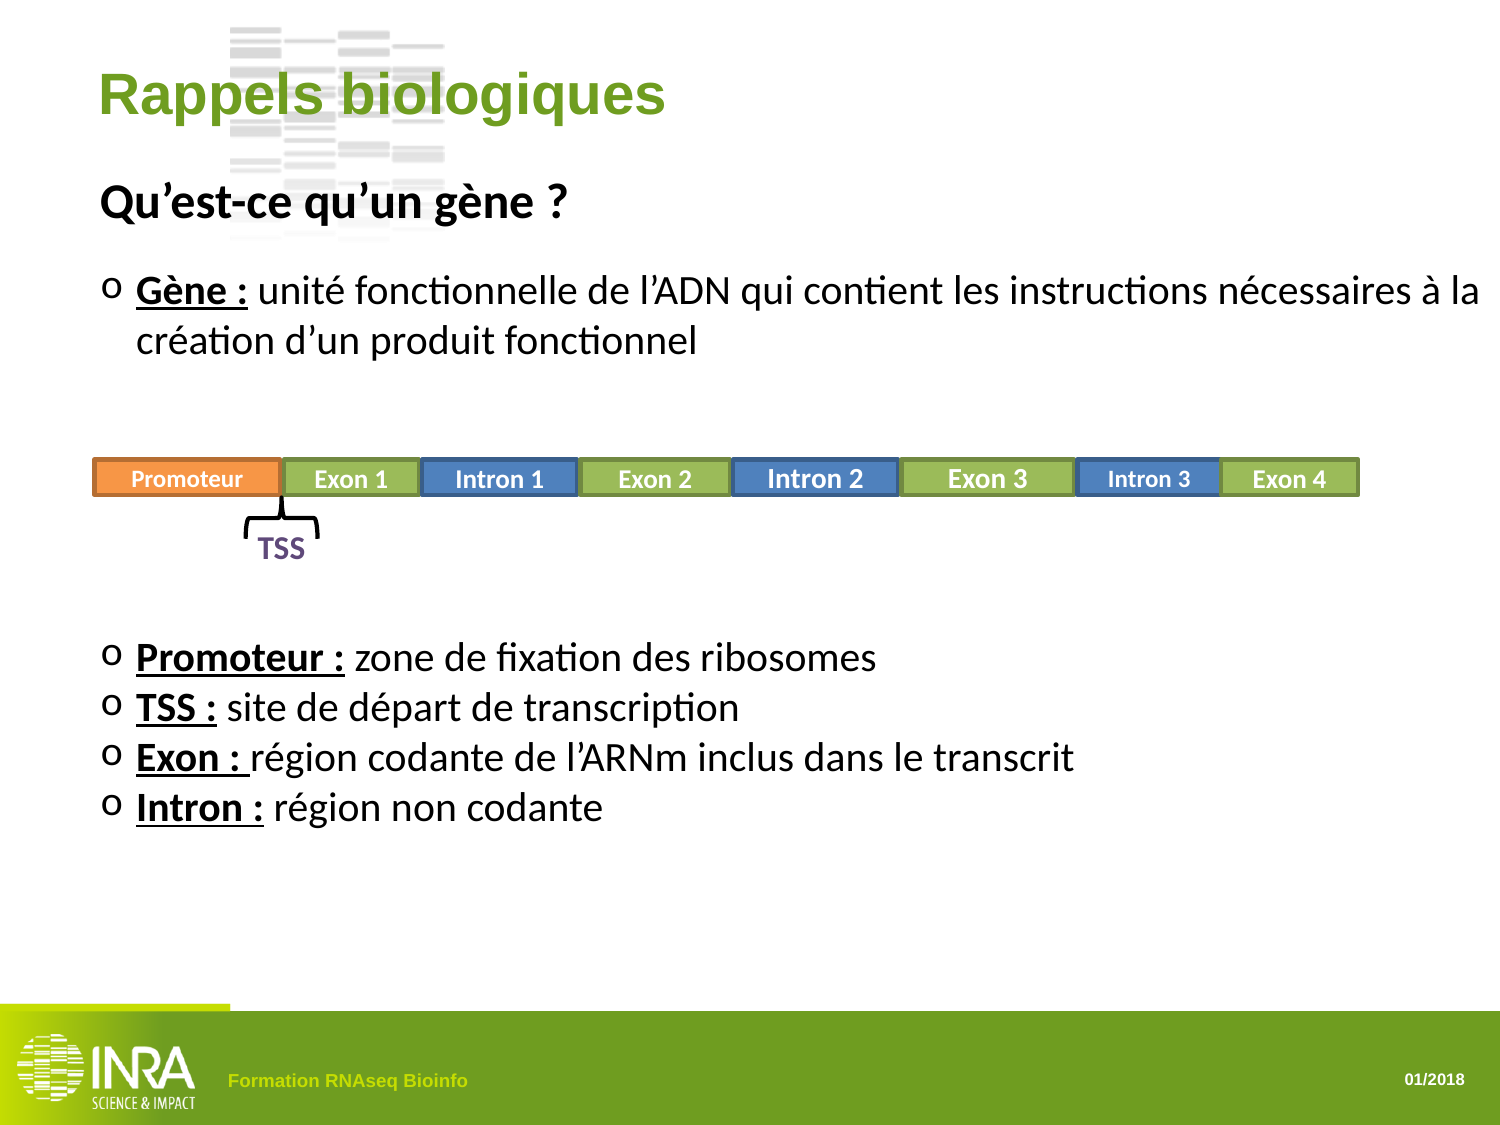

Rappels biologiques
Qu’est-ce qu’un gène ?
Gène : unité fonctionnelle de l’ADN qui contient les instructions nécessaires à la création d’un produit fonctionnel
Promoteur
Exon 1
Intron 1
Exon 2
Intron 2
Exon 3
Intron 3
Exon 4
TSS
Promoteur : zone de fixation des ribosomes
TSS : site de départ de transcription
Exon : région codante de l’ARNm inclus dans le transcrit
Intron : région non codante